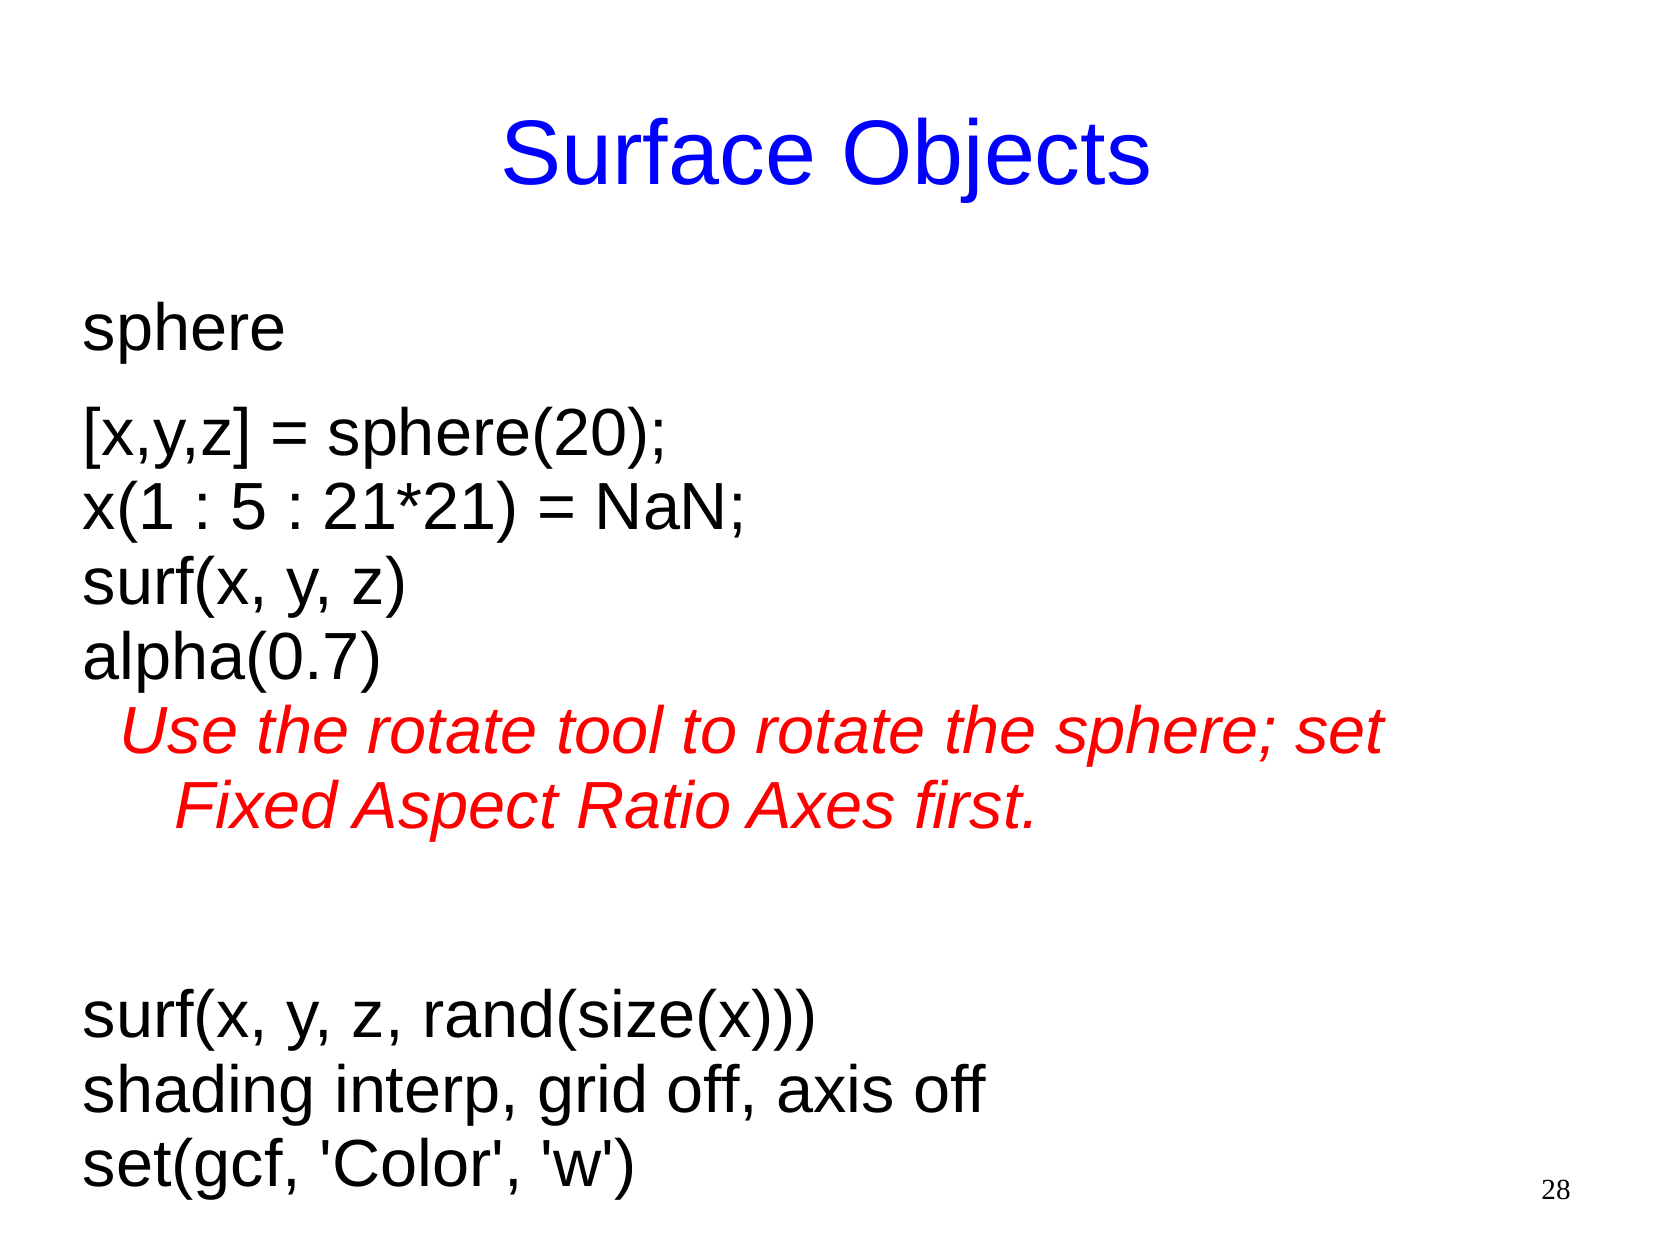

# Surface Objects
sphere
[x,y,z] = sphere(20);
x(1 : 5 : 21*21) = NaN;
surf(x, y, z)
alpha(0.7)
 Use the rotate tool to rotate the sphere; set
 Fixed Aspect Ratio Axes first.
surf(x, y, z, rand(size(x)))
shading interp, grid off, axis off
set(gcf, 'Color', 'w')
28